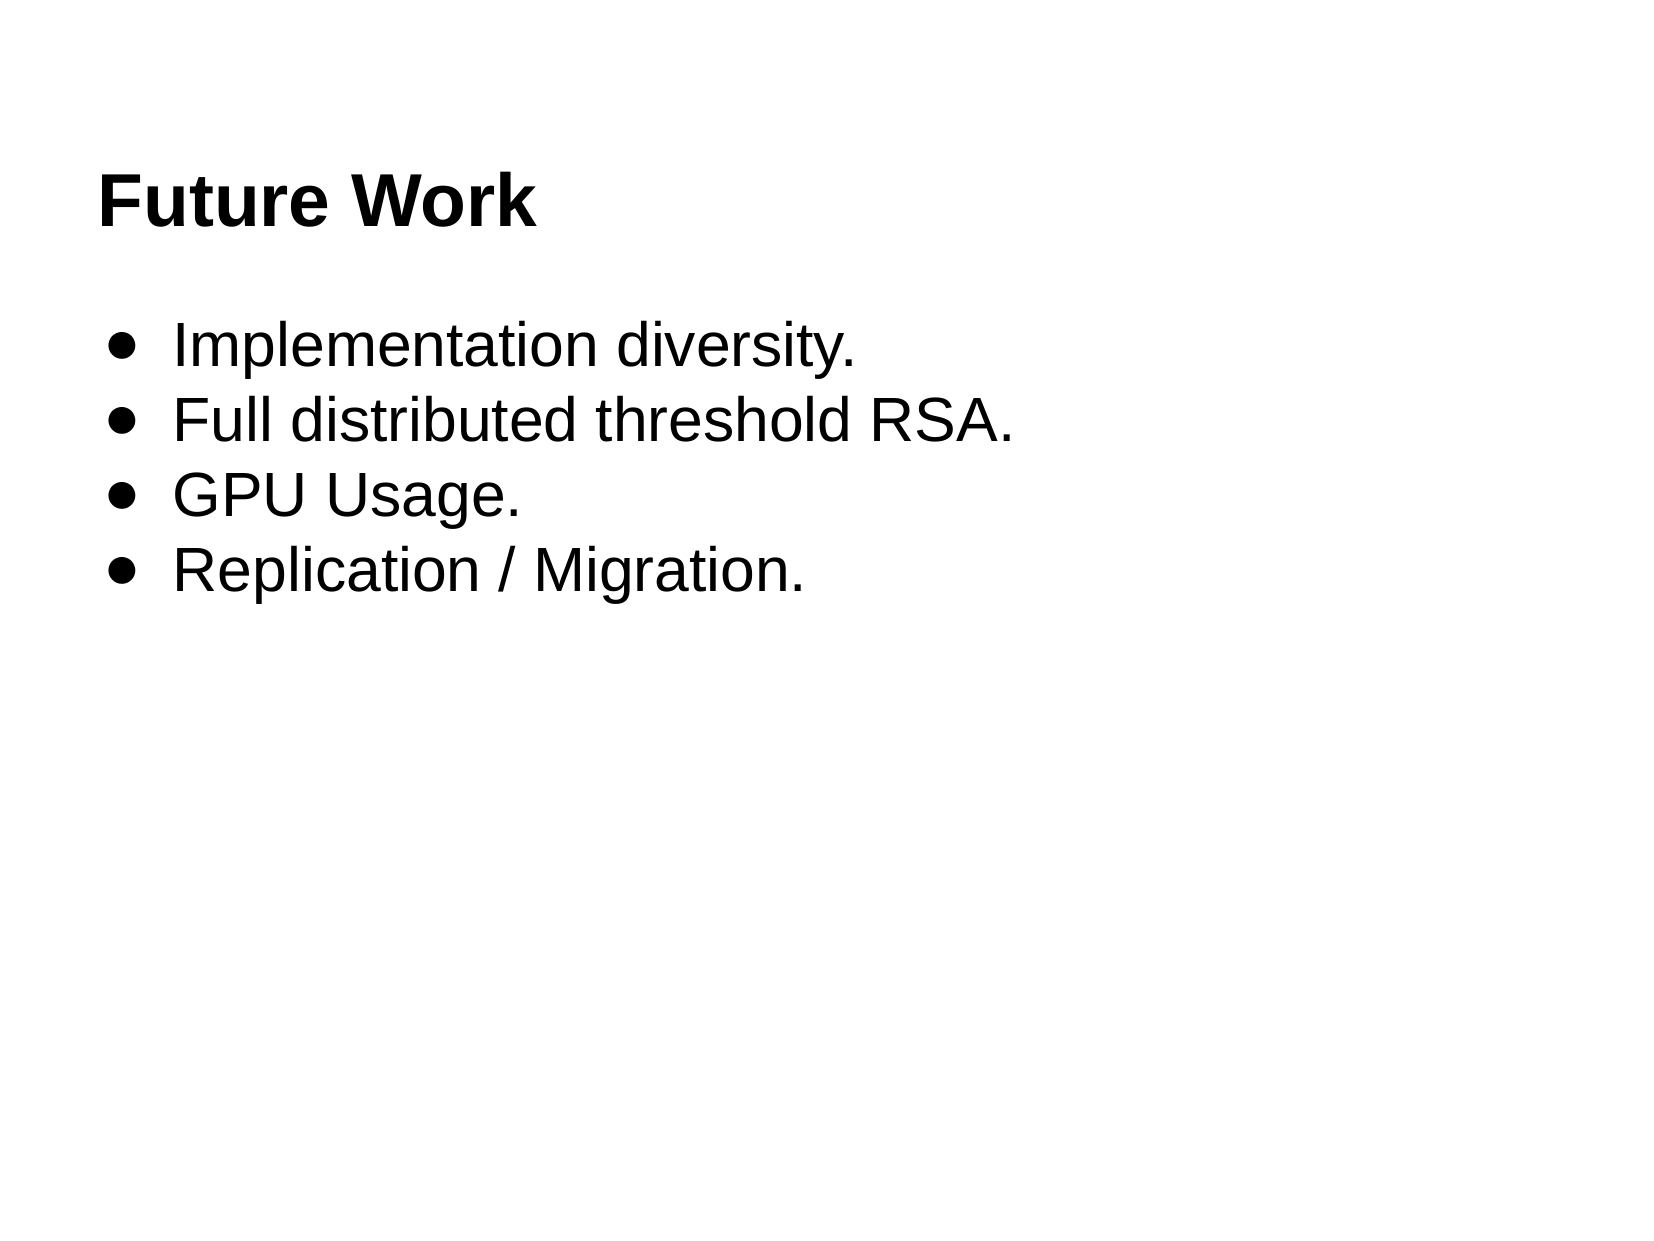

# Future Work
Implementation diversity.
Full distributed threshold RSA.
GPU Usage.
Replication / Migration.